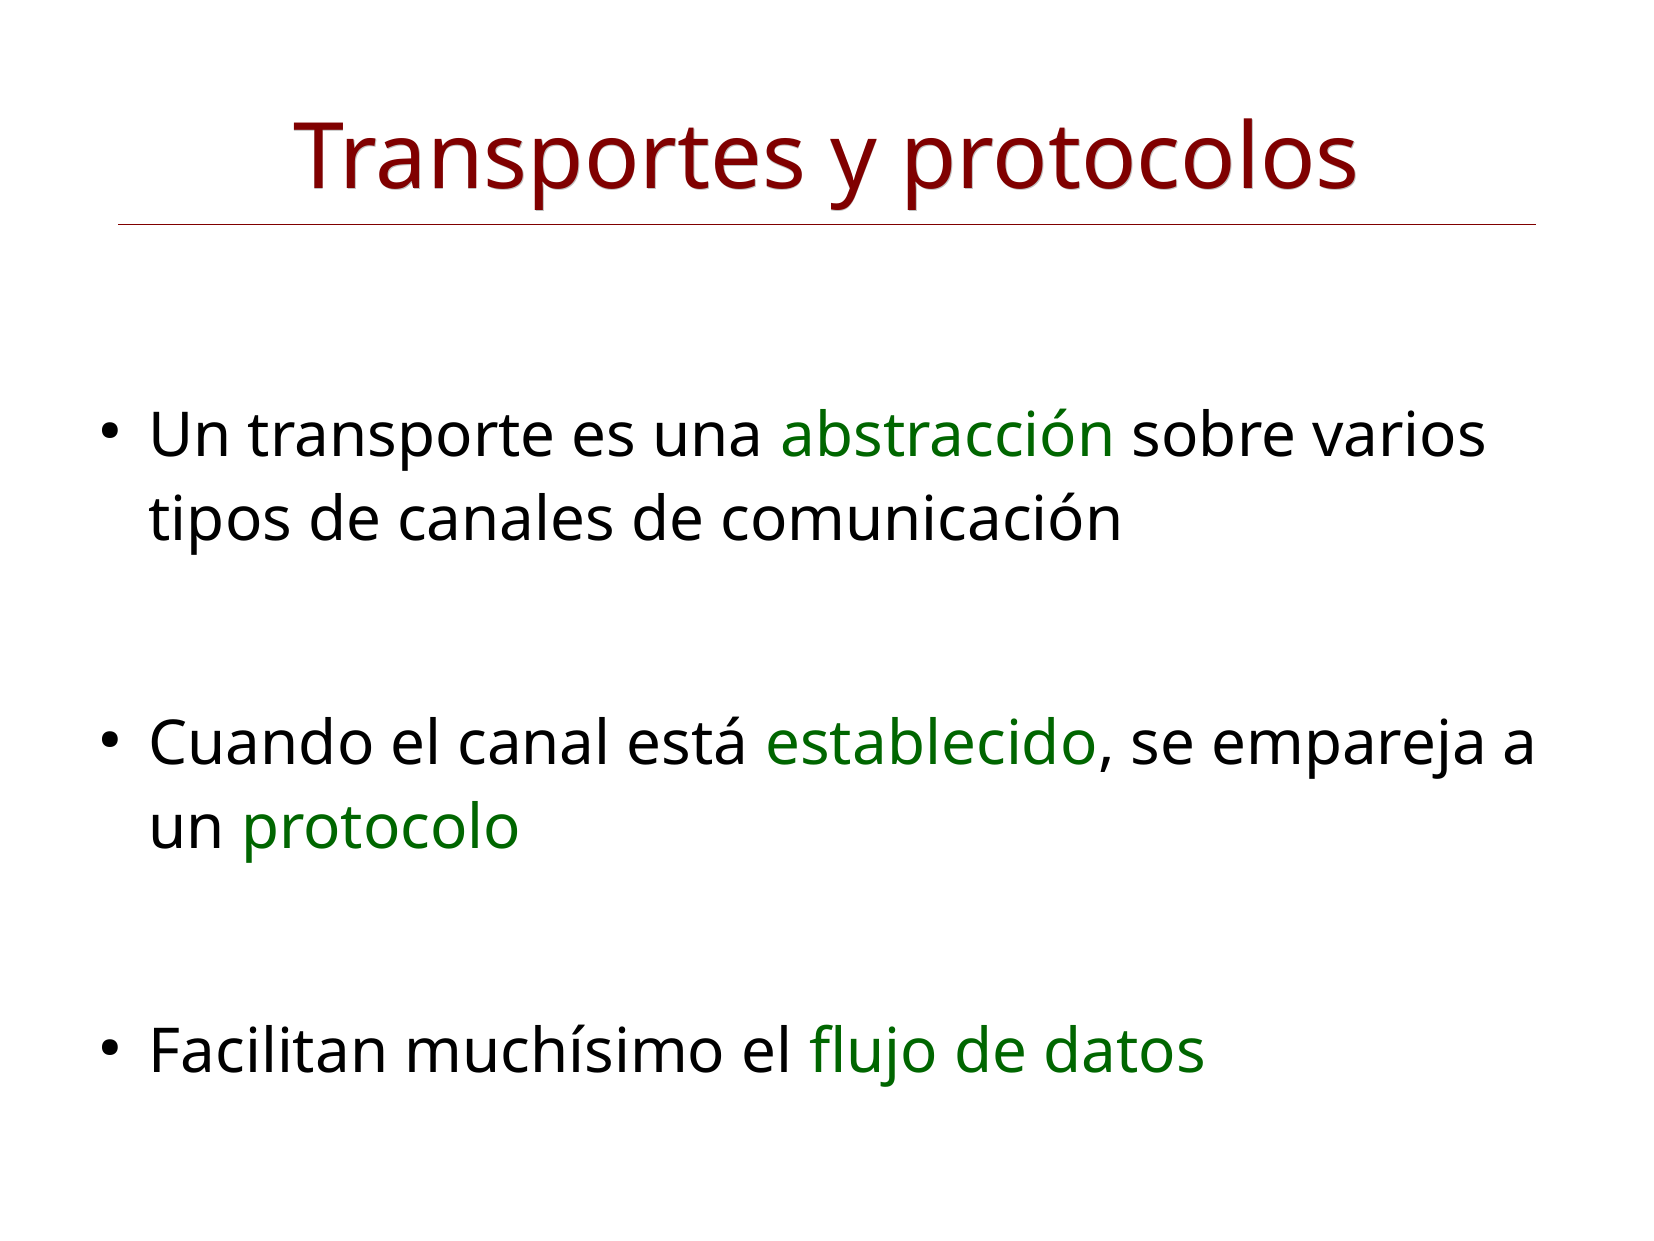

# Transportes y protocolos
Un transporte es una abstracción sobre varios tipos de canales de comunicación
Cuando el canal está establecido, se empareja a un protocolo
Facilitan muchísimo el flujo de datos